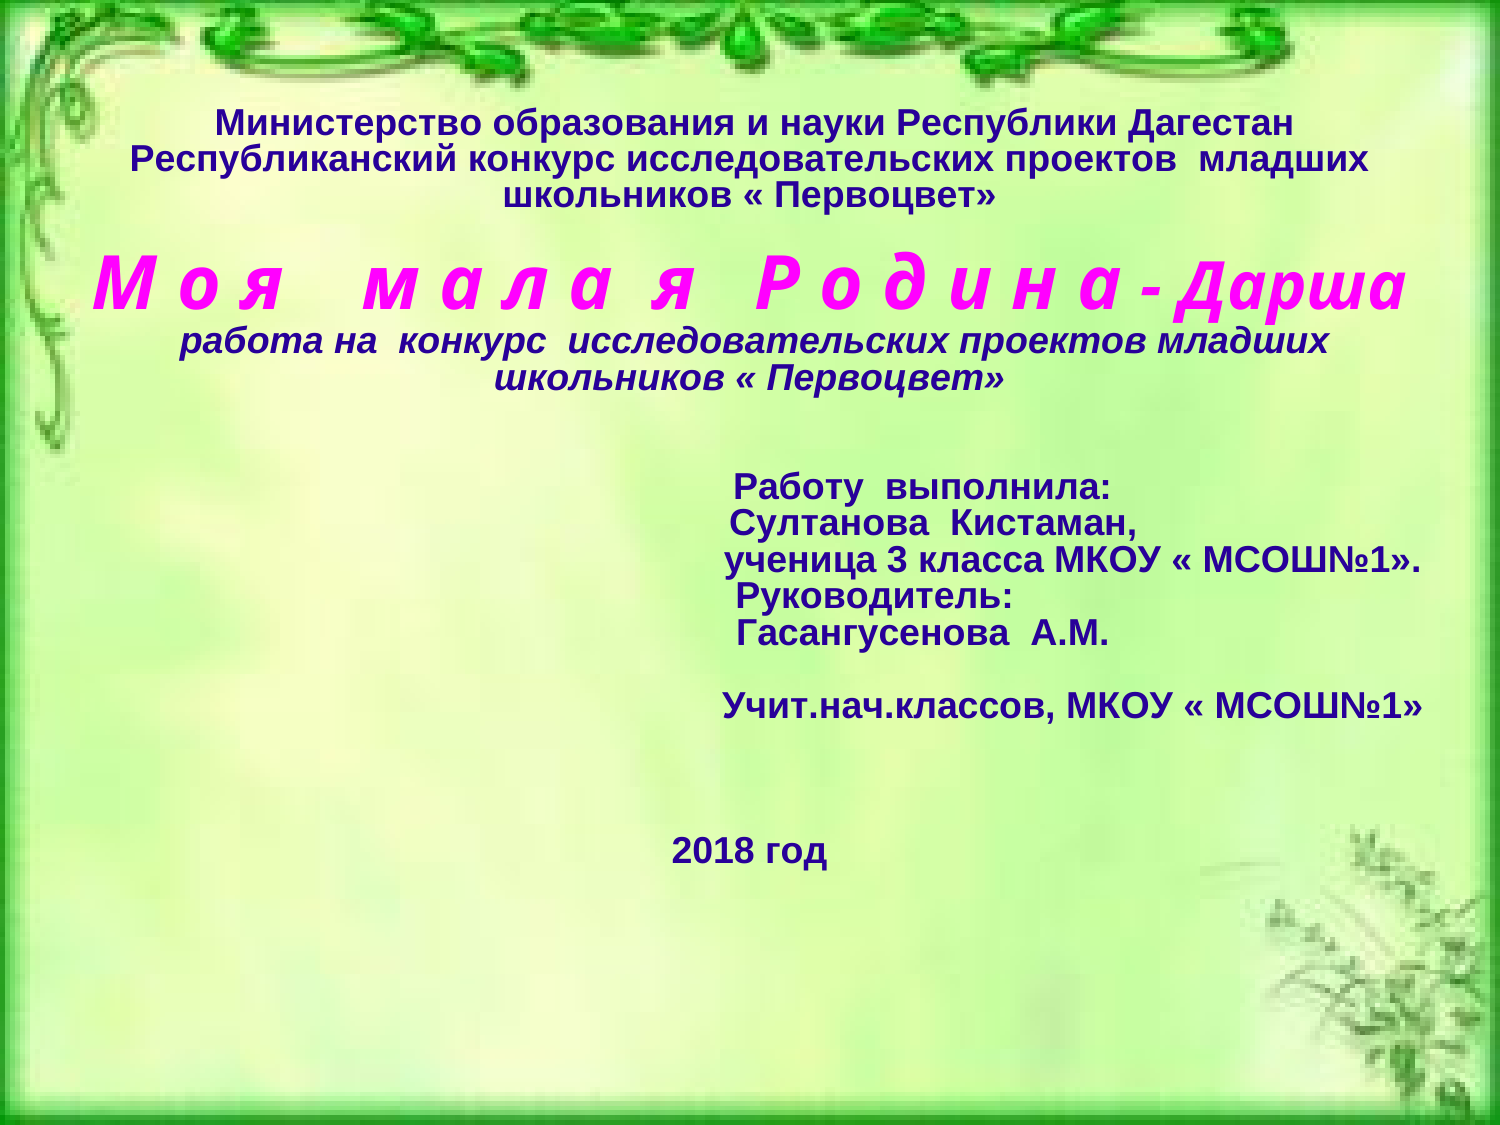

#
 Министерство образования и науки Республики Дагестан
Республиканский конкурс исследовательских проектов младших школьников « Первоцвет»
М о я м а л а я Р о д и н а - Дарша
 работа на конкурс исследовательских проектов младших школьников « Первоцвет»
 Работу выполнила:
 Султанова Кистаман, ученица 3 класса МКОУ « МСОШ№1».
 Руководитель:
 Гасангусенова А.М.
 Учит.нач.классов, МКОУ « МСОШ№1»
2018 год